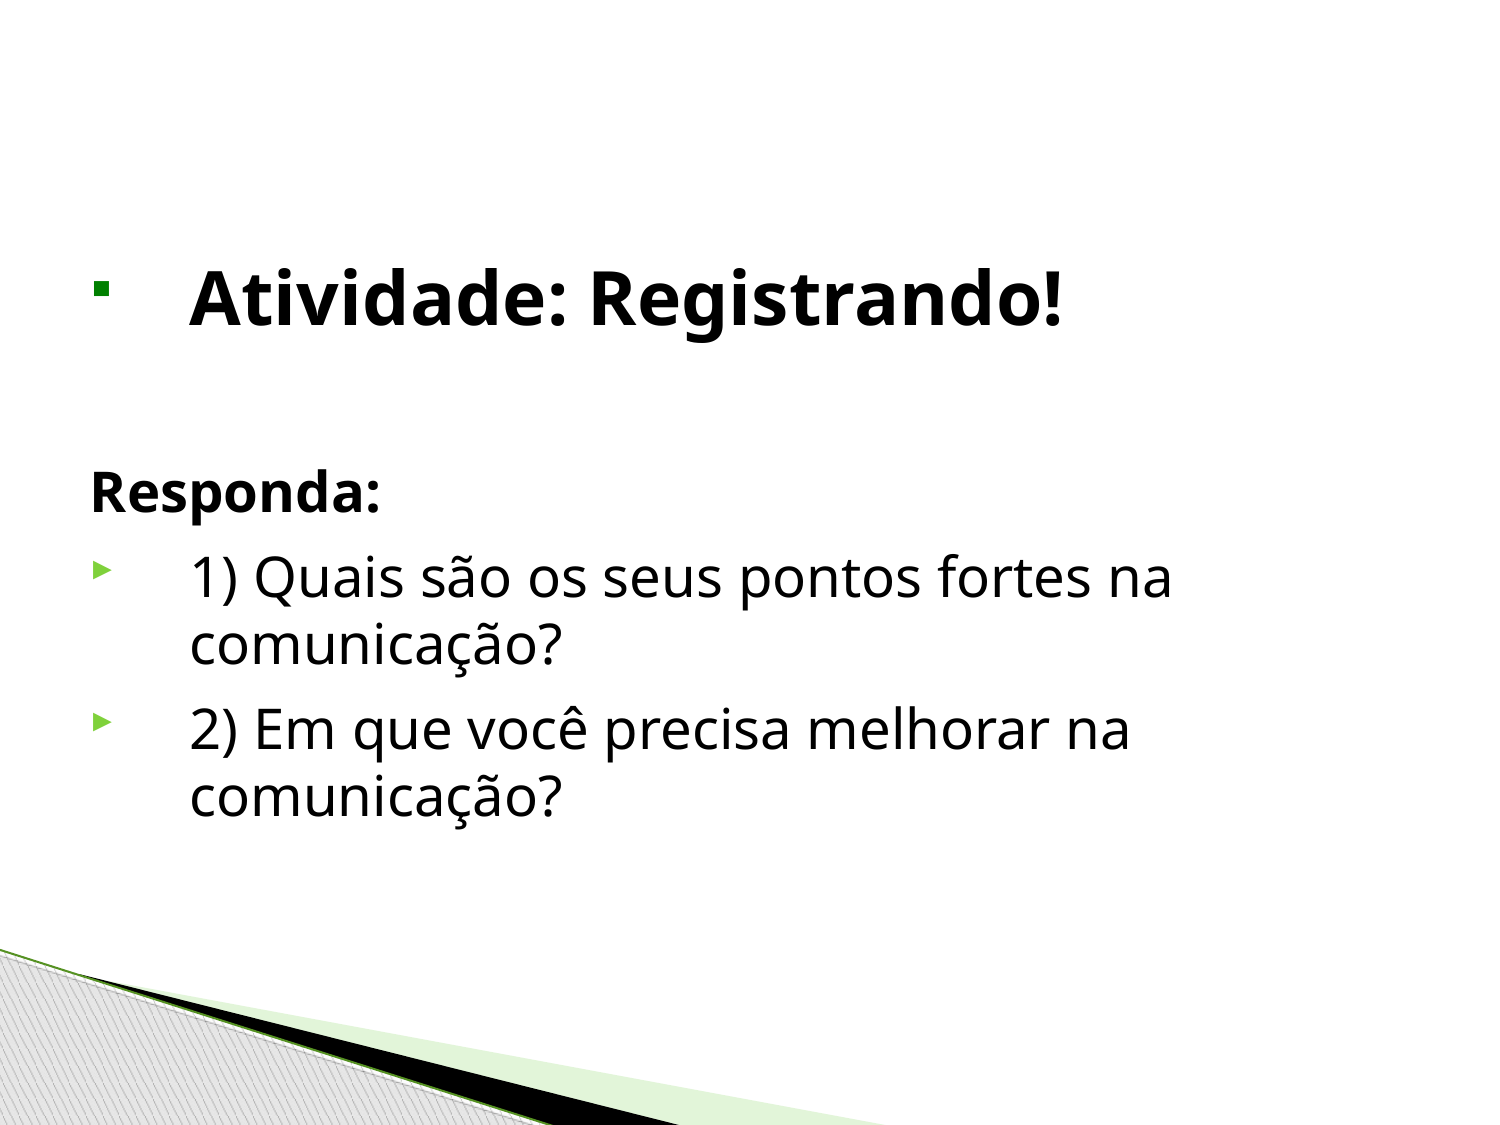

# Atividade: Registrando!
Responda:
1) Quais são os seus pontos fortes na comunicação?
2) Em que você precisa melhorar na comunicação?